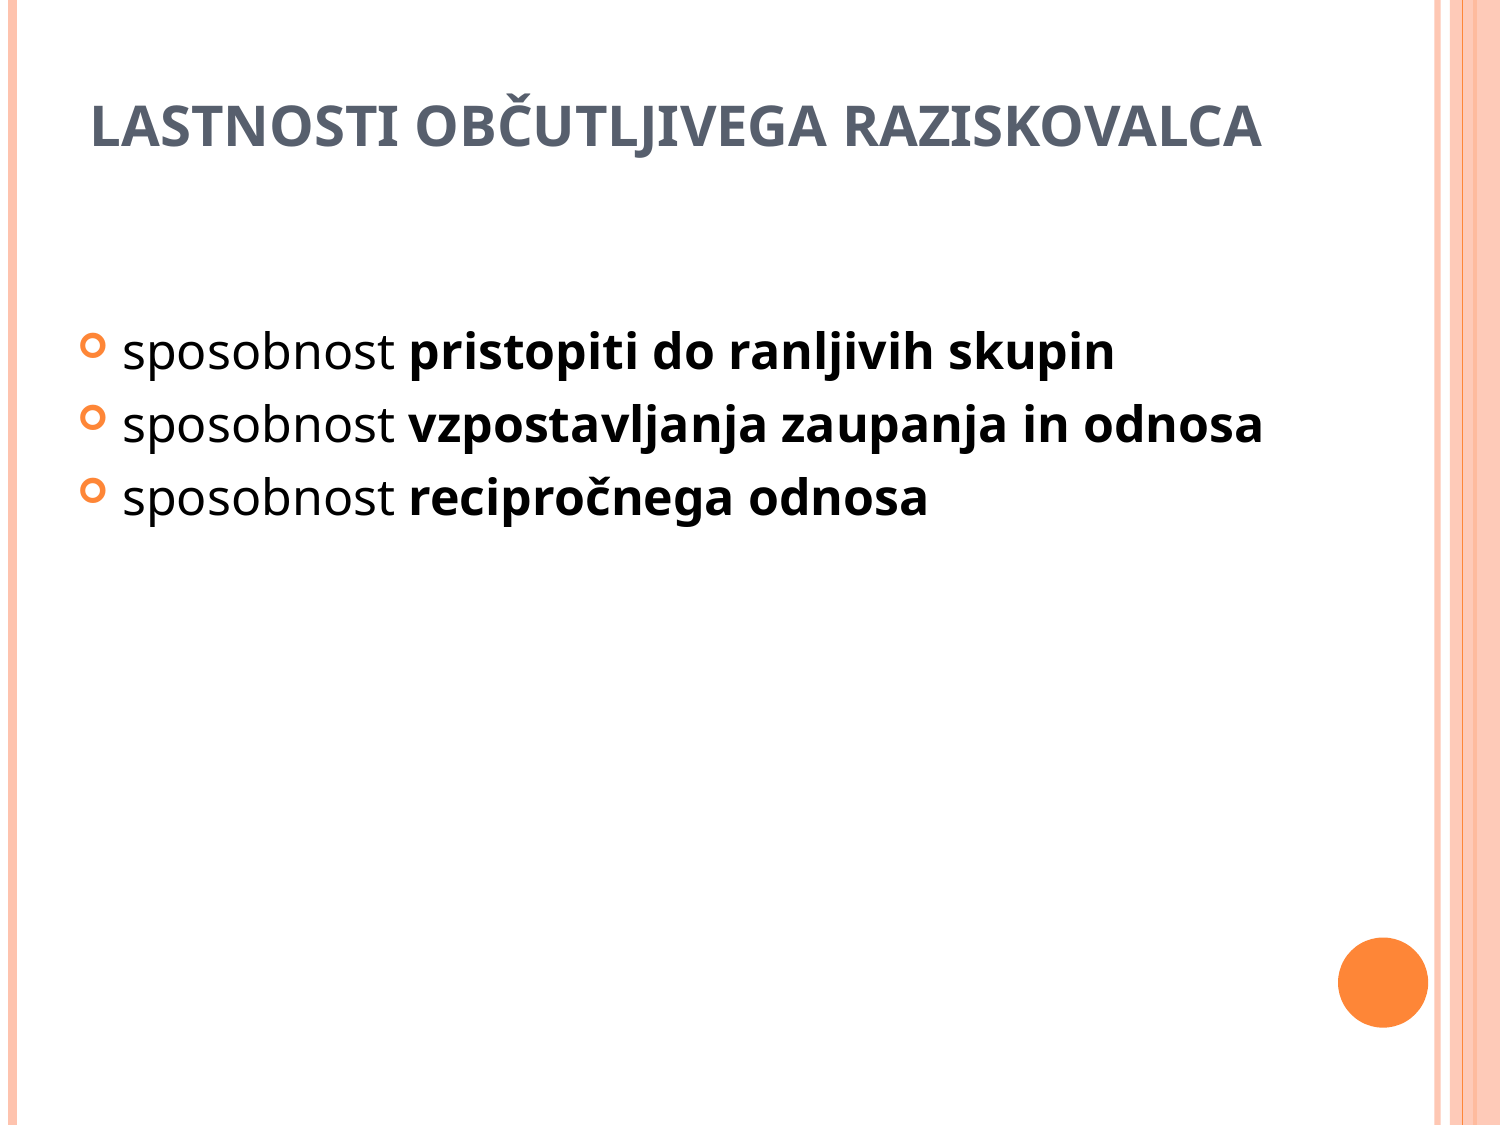

# LASTNOSTI OBČUTLJIVEGA RAZISKOVALCA
sposobnost pristopiti do ranljivih skupin
sposobnost vzpostavljanja zaupanja in odnosa
sposobnost recipročnega odnosa